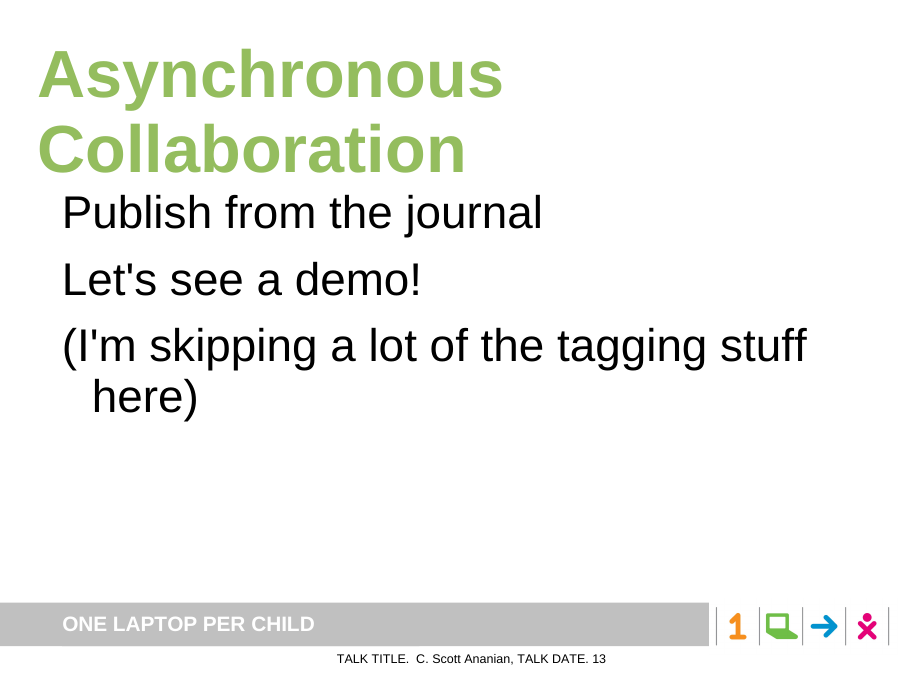

# Asynchronous Collaboration
Publish from the journal
Let's see a demo!
(I'm skipping a lot of the tagging stuff here)